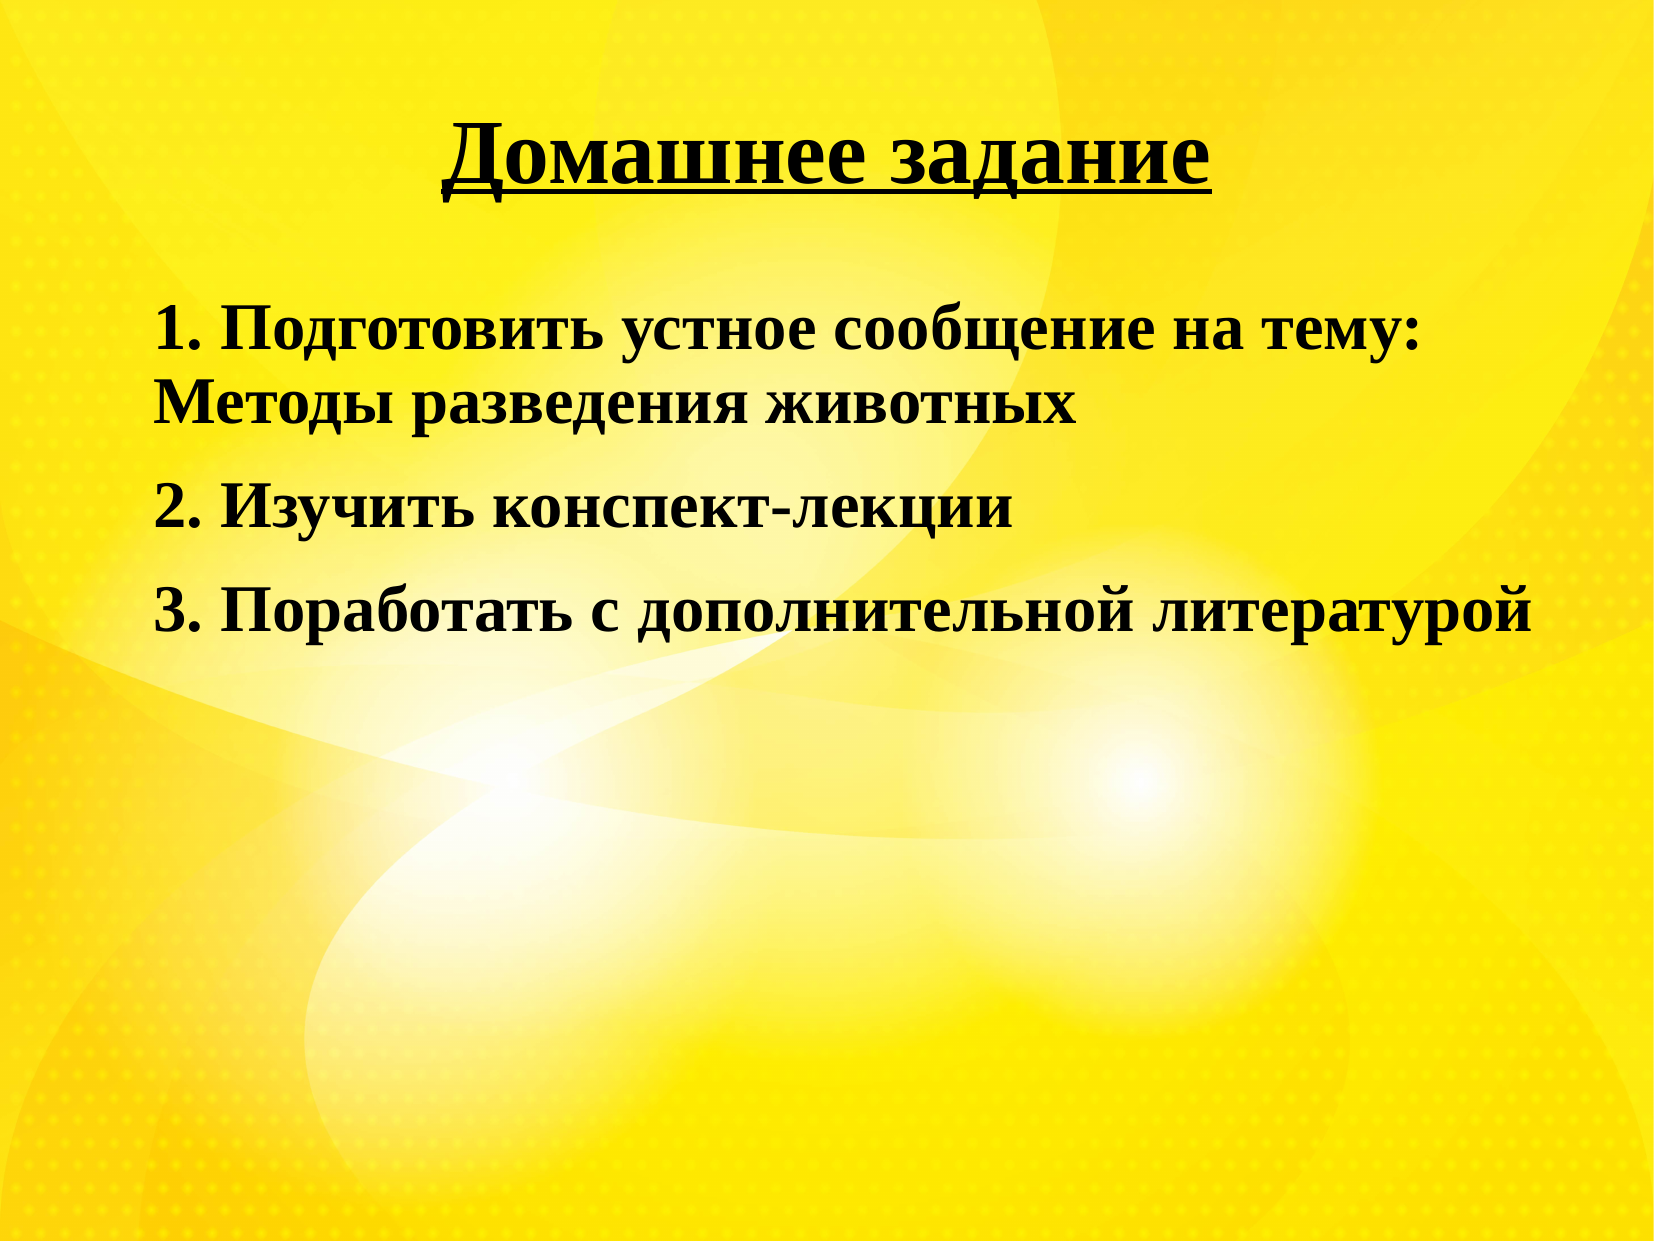

# Домашнее задание
1. Подготовить устное сообщение на тему: Методы разведения животных
2. Изучить конспект-лекции
3. Поработать с дополнительной литературой